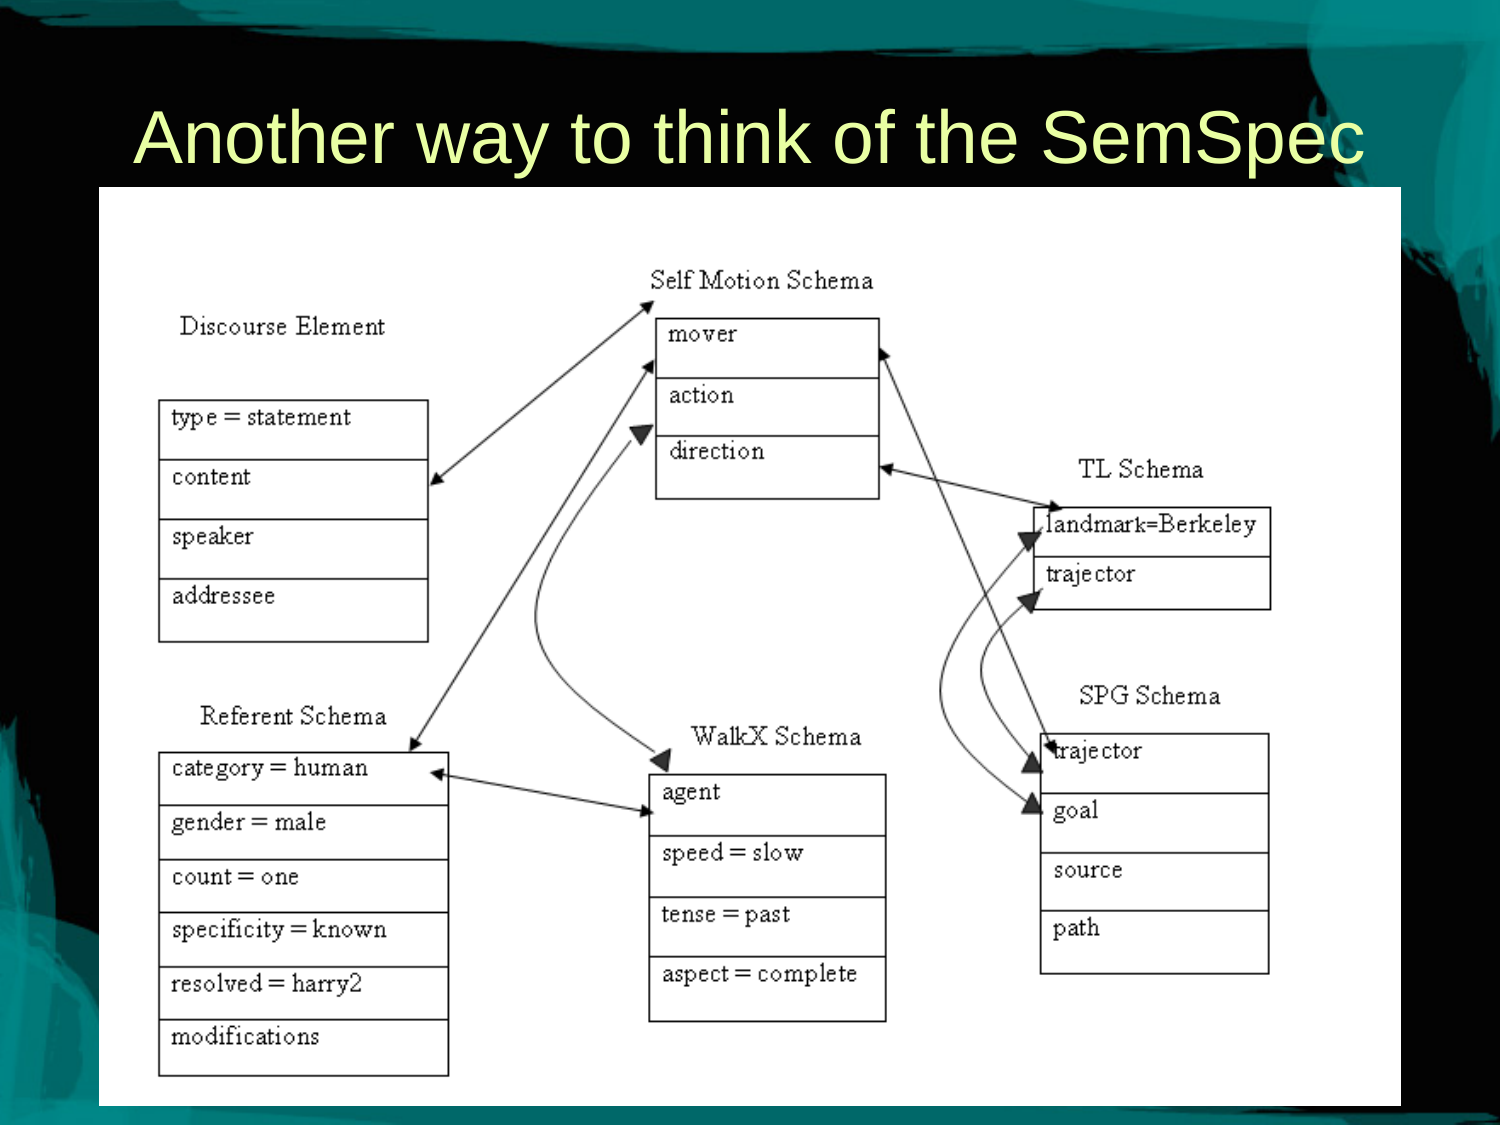

# Another way to think of the SemSpec